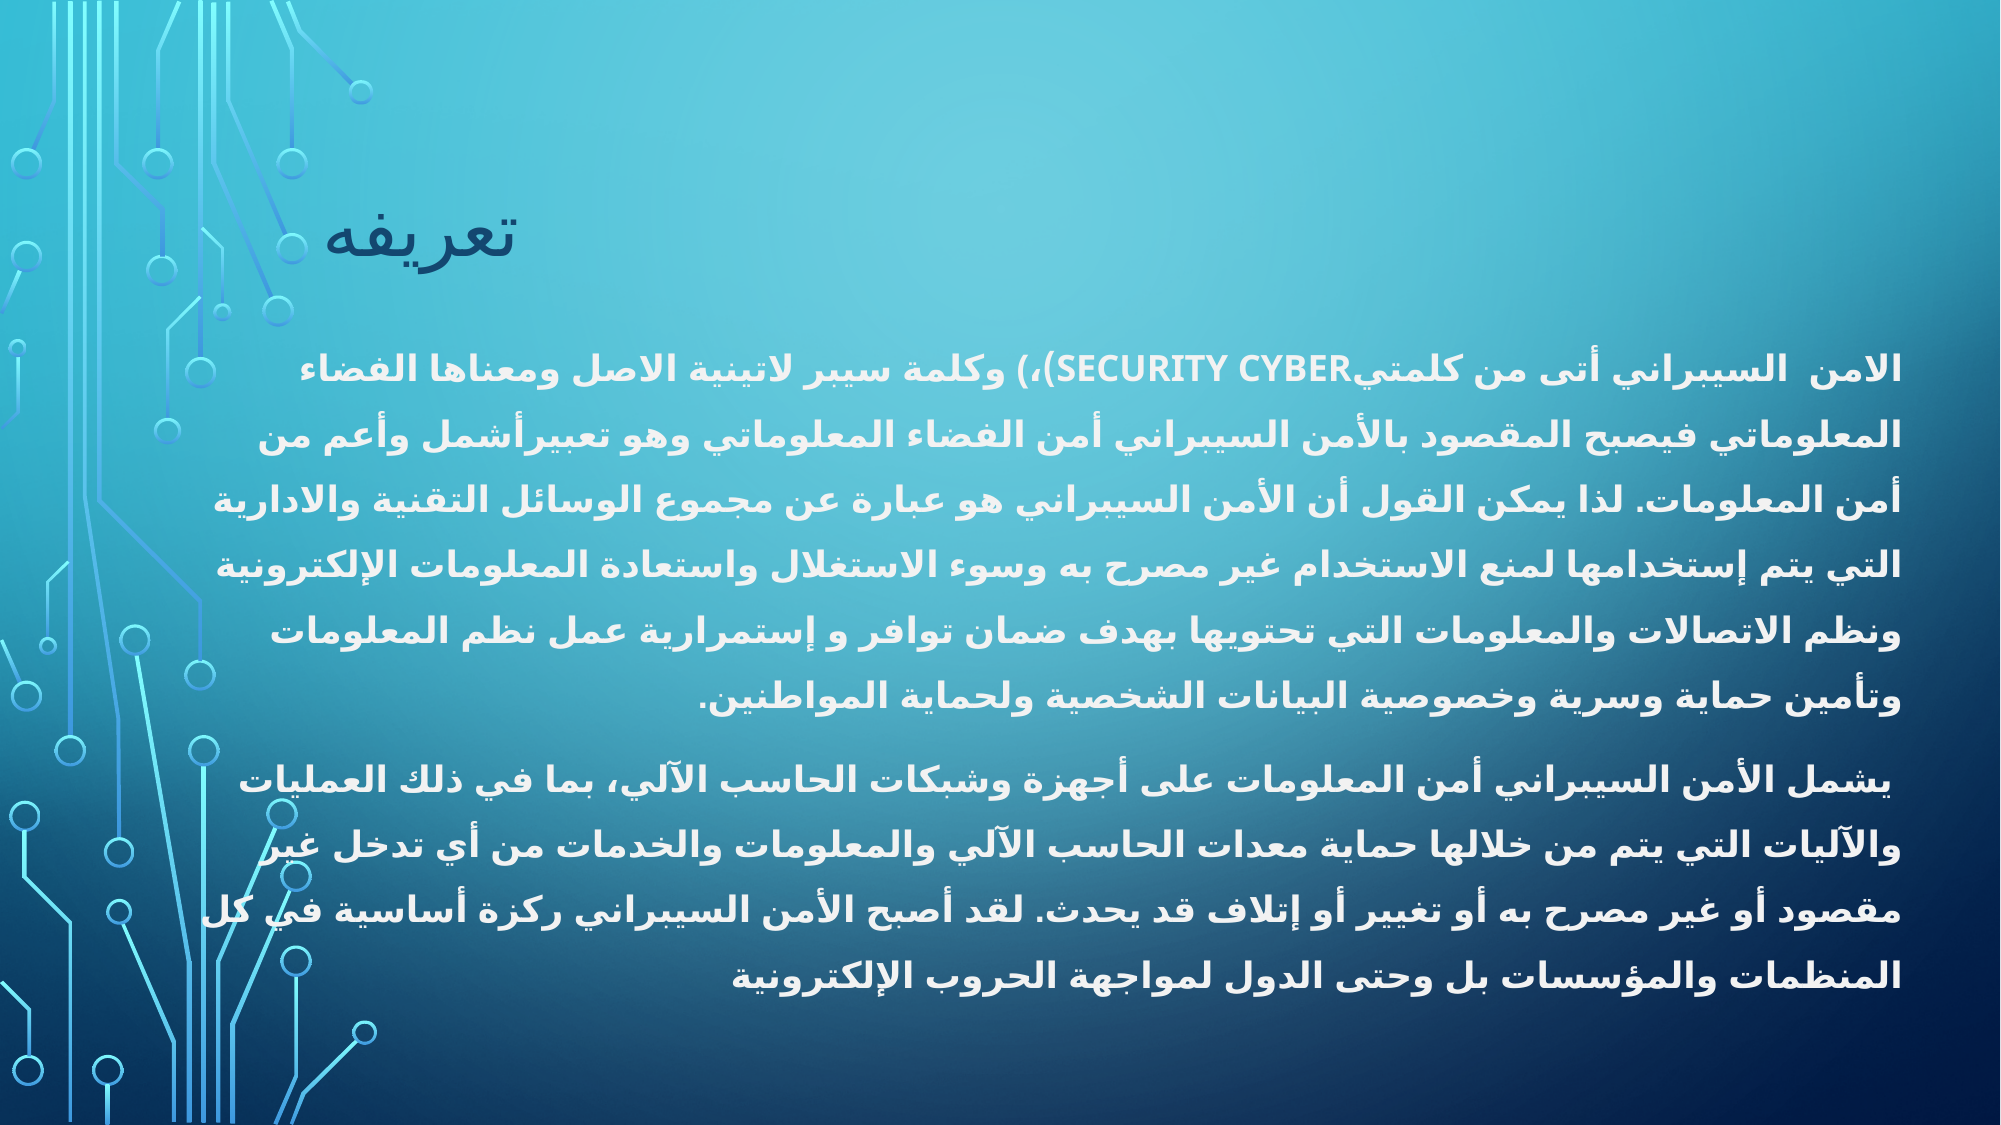

# تعريفه
الامن السيبراني أتى من كلمتيsecurity Cyber)،) وكلمة سيبر لاتينية الاصل ومعناها الفضاء المعلوماتي فيصبح المقصود بالأمن السيبراني أمن الفضاء المعلوماتي وهو تعبيرأشمل وأعم من أمن المعلومات. لذا يمكن القول أن الأمن السيبراني هو عبارة عن مجموع الوسائل التقنية والادارية التي يتم إستخدامها لمنع الاستخدام غير مصرح به وسوء الاستغلال واستعادة المعلومات الإلكترونية ونظم الاتصالات والمعلومات التي تحتويها بهدف ضمان توافر و إستمرارية عمل نظم المعلومات وتأمين حماية وسرية وخصوصية البيانات الشخصية ولحماية المواطنين.
 يشمل الأمن السيبراني أمن المعلومات على أجهزة وشبكات الحاسب الآلي، بما في ذلك العمليات والآليات التي يتم من خلالها حماية معدات الحاسب الآلي والمعلومات والخدمات من أي تدخل غير مقصود أو غير مصرح به أو تغيير أو إتلاف قد يحدث. لقد أصبح الأمن السيبراني ركزة أساسية في كل المنظمات والمؤسسات بل وحتى الدول لمواجهة الحروب الإلكترونية